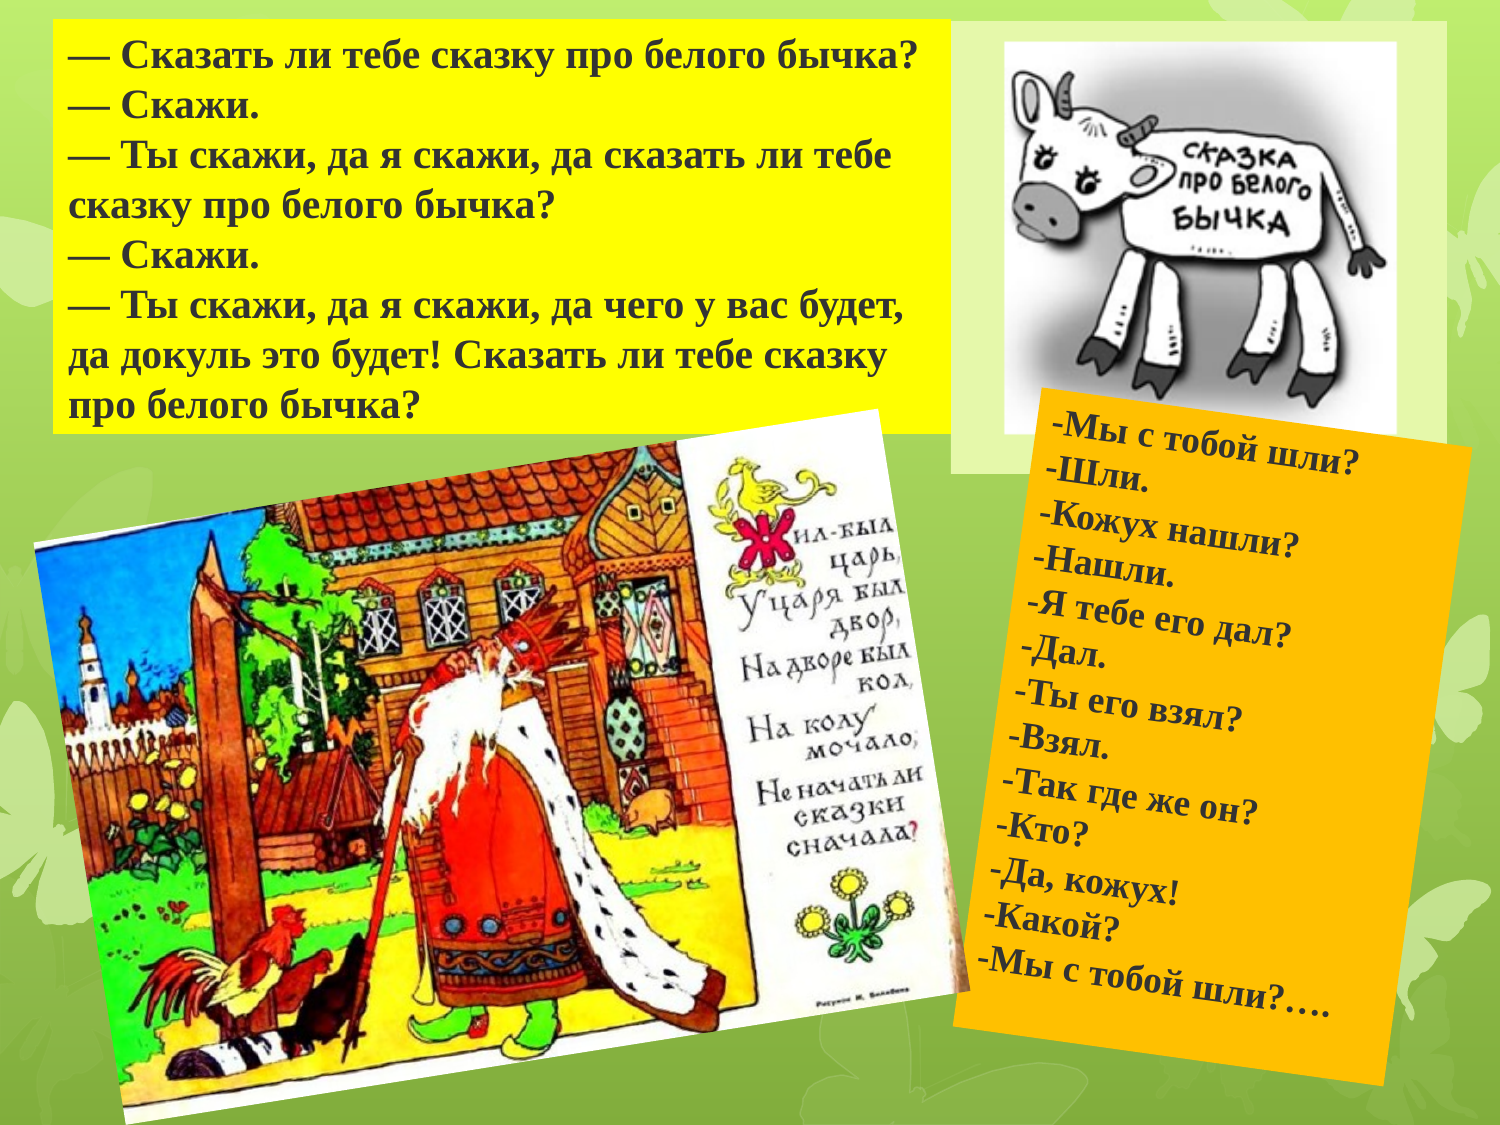

— Сказать ли тебе сказку про белого бычка?
— Скажи.
— Ты скажи, да я скажи, да сказать ли тебе сказку про белого бычка?
— Скажи.
— Ты скажи, да я скажи, да чего у вас будет, да докуль это будет! Сказать ли тебе сказку про белого бычка?
-Мы с тобой шли?
-Шли.
-Кожух нашли?
-Нашли.
-Я тебе его дал?
-Дал.
-Ты его взял?
-Взял.
-Так где же он?
-Кто?
-Да, кожух!
-Какой?
-Мы с тобой шли?….